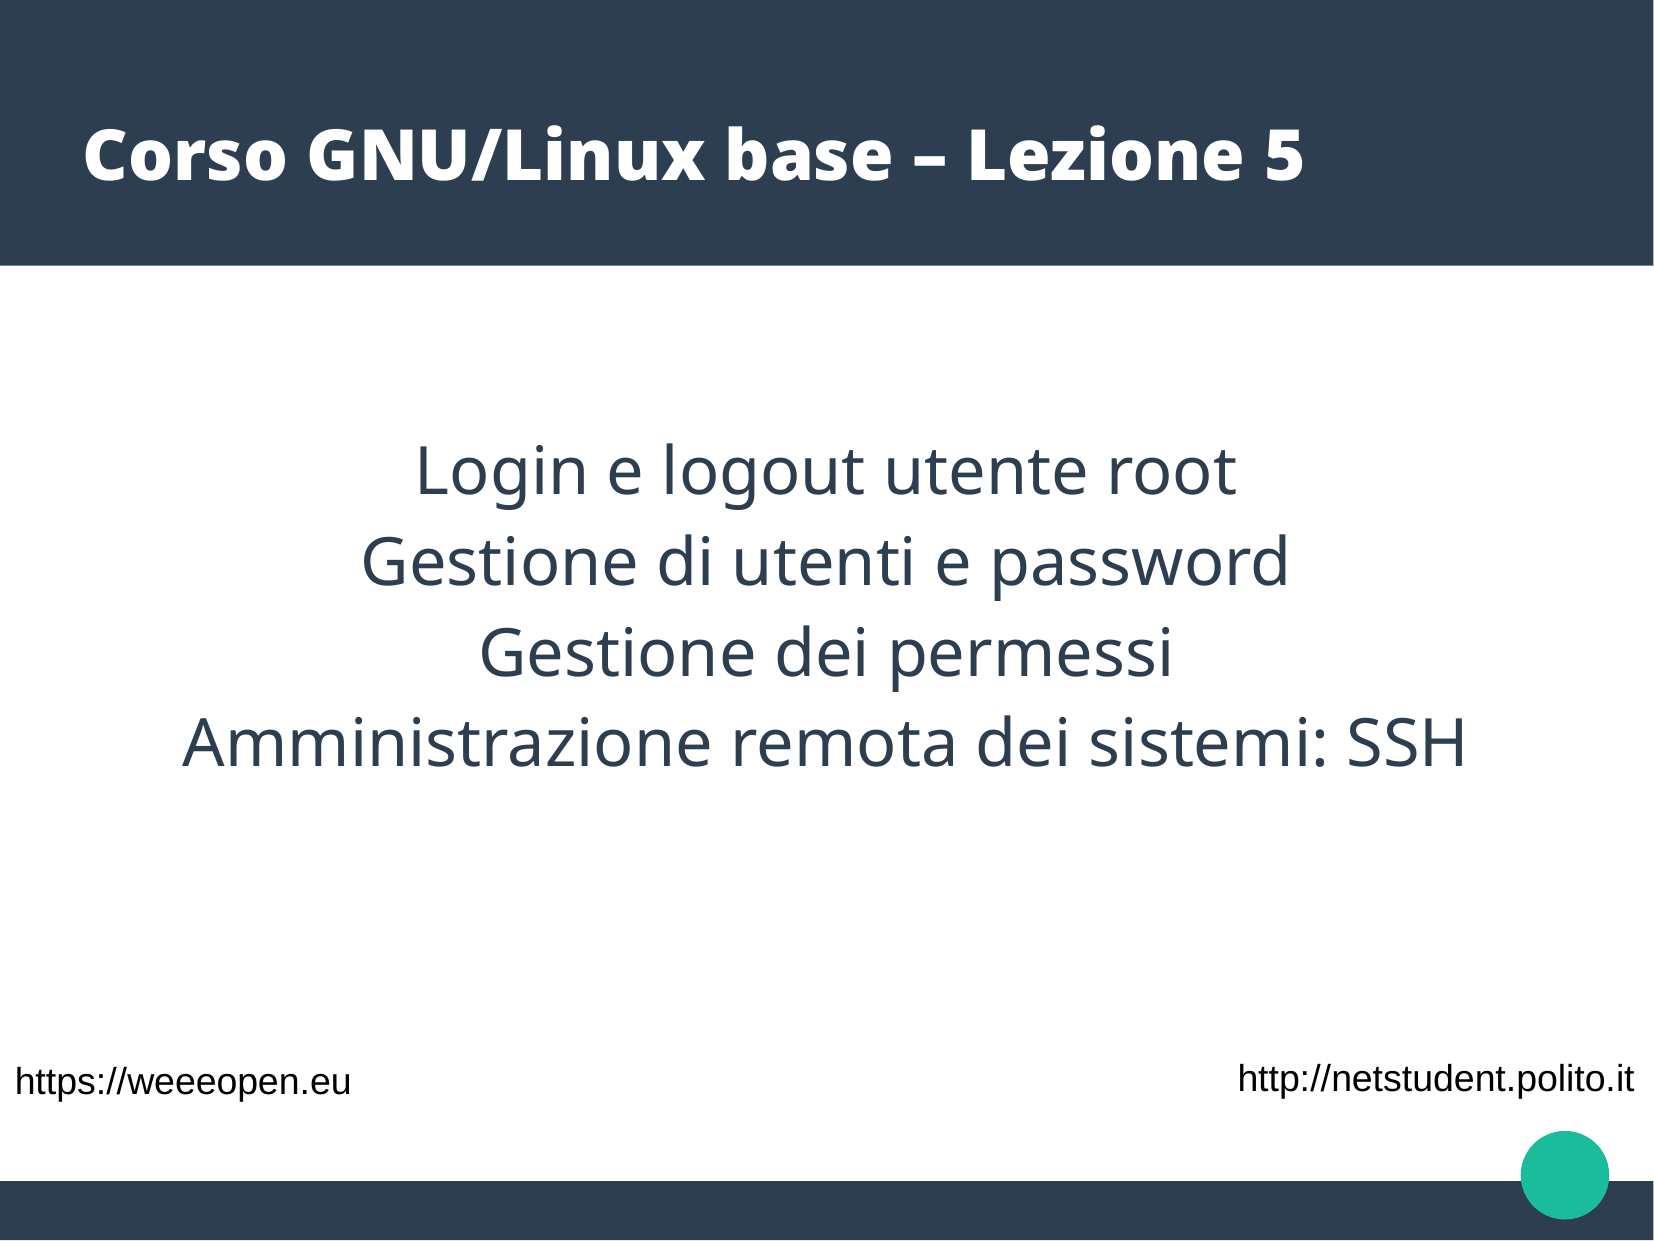

# Corso GNU/Linux base – Lezione 5
Login e logout utente root
Gestione di utenti e password
Gestione dei permessi
Amministrazione remota dei sistemi: SSH
http://netstudent.polito.it
https://weeeopen.eu